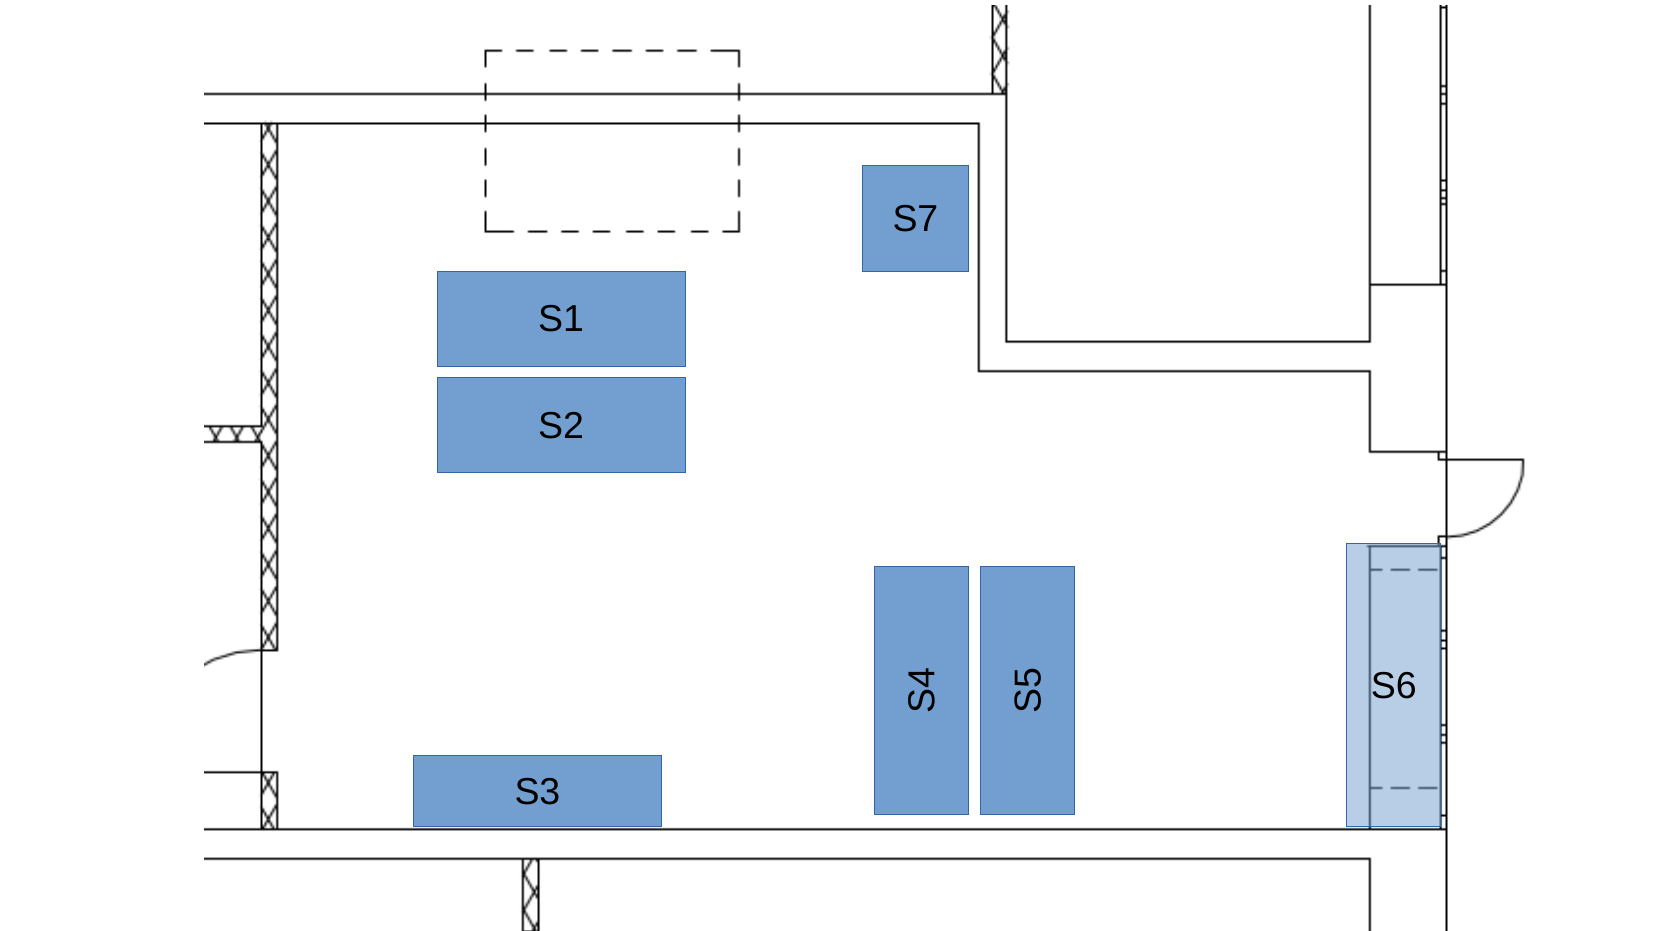

S7
S1
S2
S6
S4
S5
S3